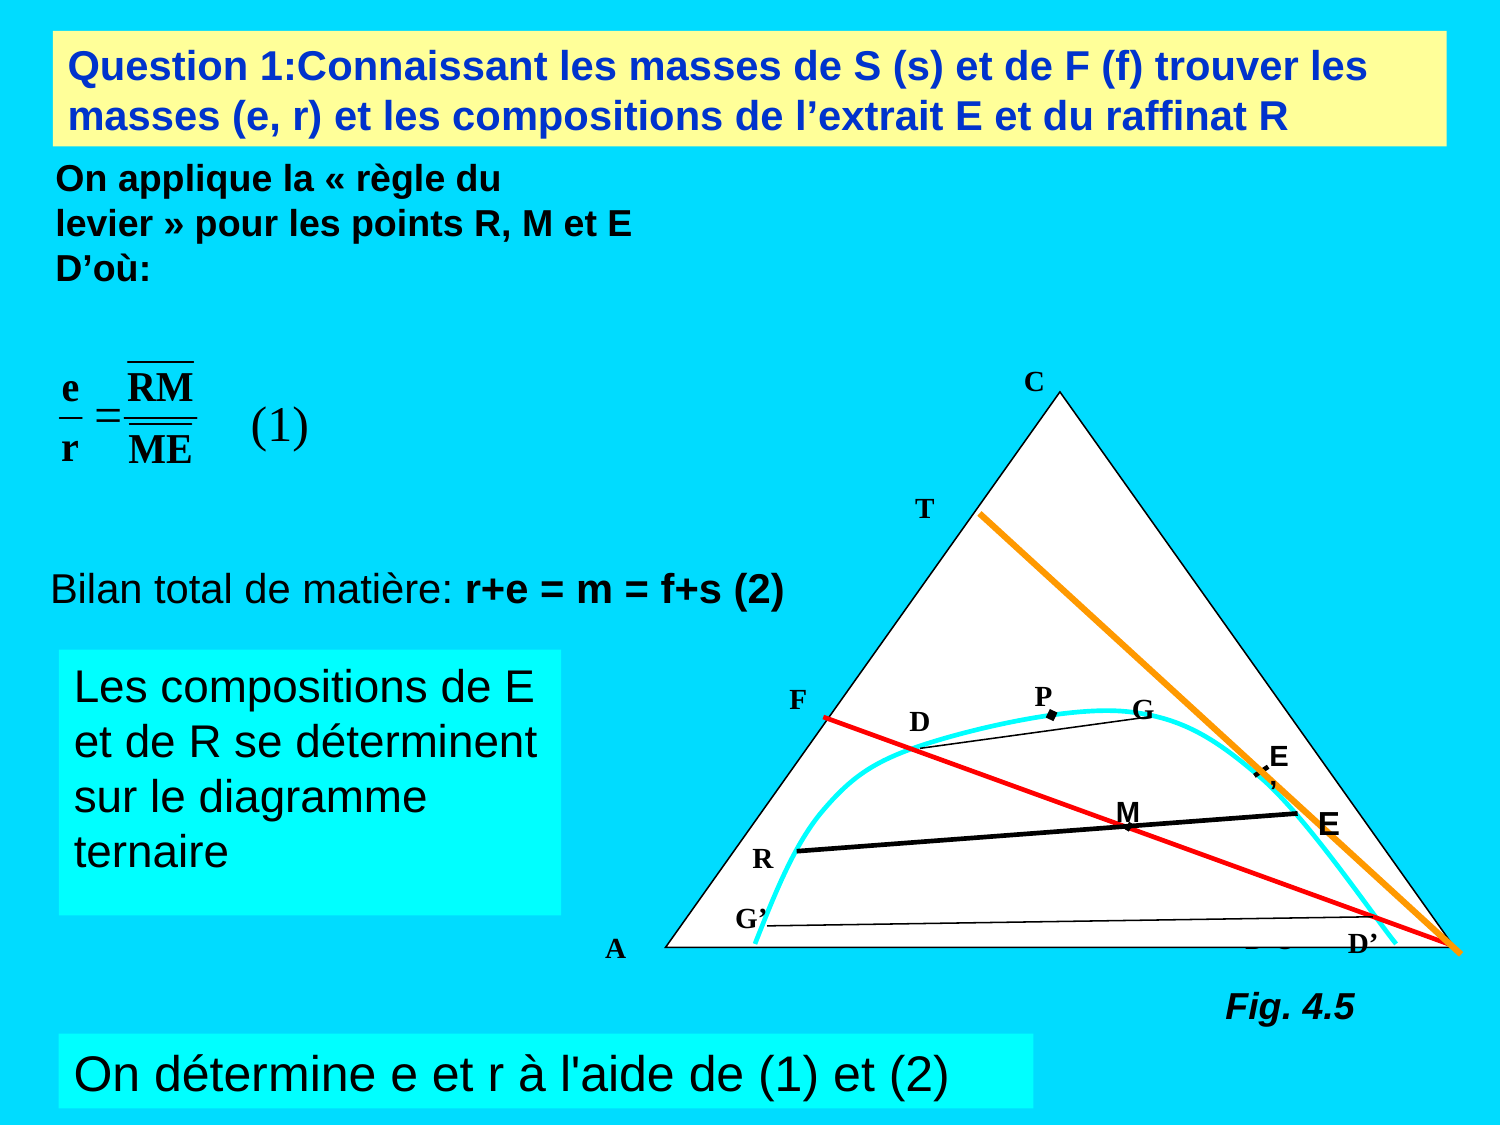

Question 1:Connaissant les masses de S (s) et de F (f) trouver les masses (e, r) et les compositions de l’extrait E et du raffinat R
On applique la « règle du levier » pour les points R, M et E D’où:
C
T
P
F
G
D
E’
G’
D’
A
‏
M
E
R
(1)
Bilan total de matière: r+e = m = f+s (2)‏
Les compositions de E et de R se déterminent sur le diagramme ternaire
B=S
Fig. 4.5
On détermine e et r à l'aide de (1) et (2)